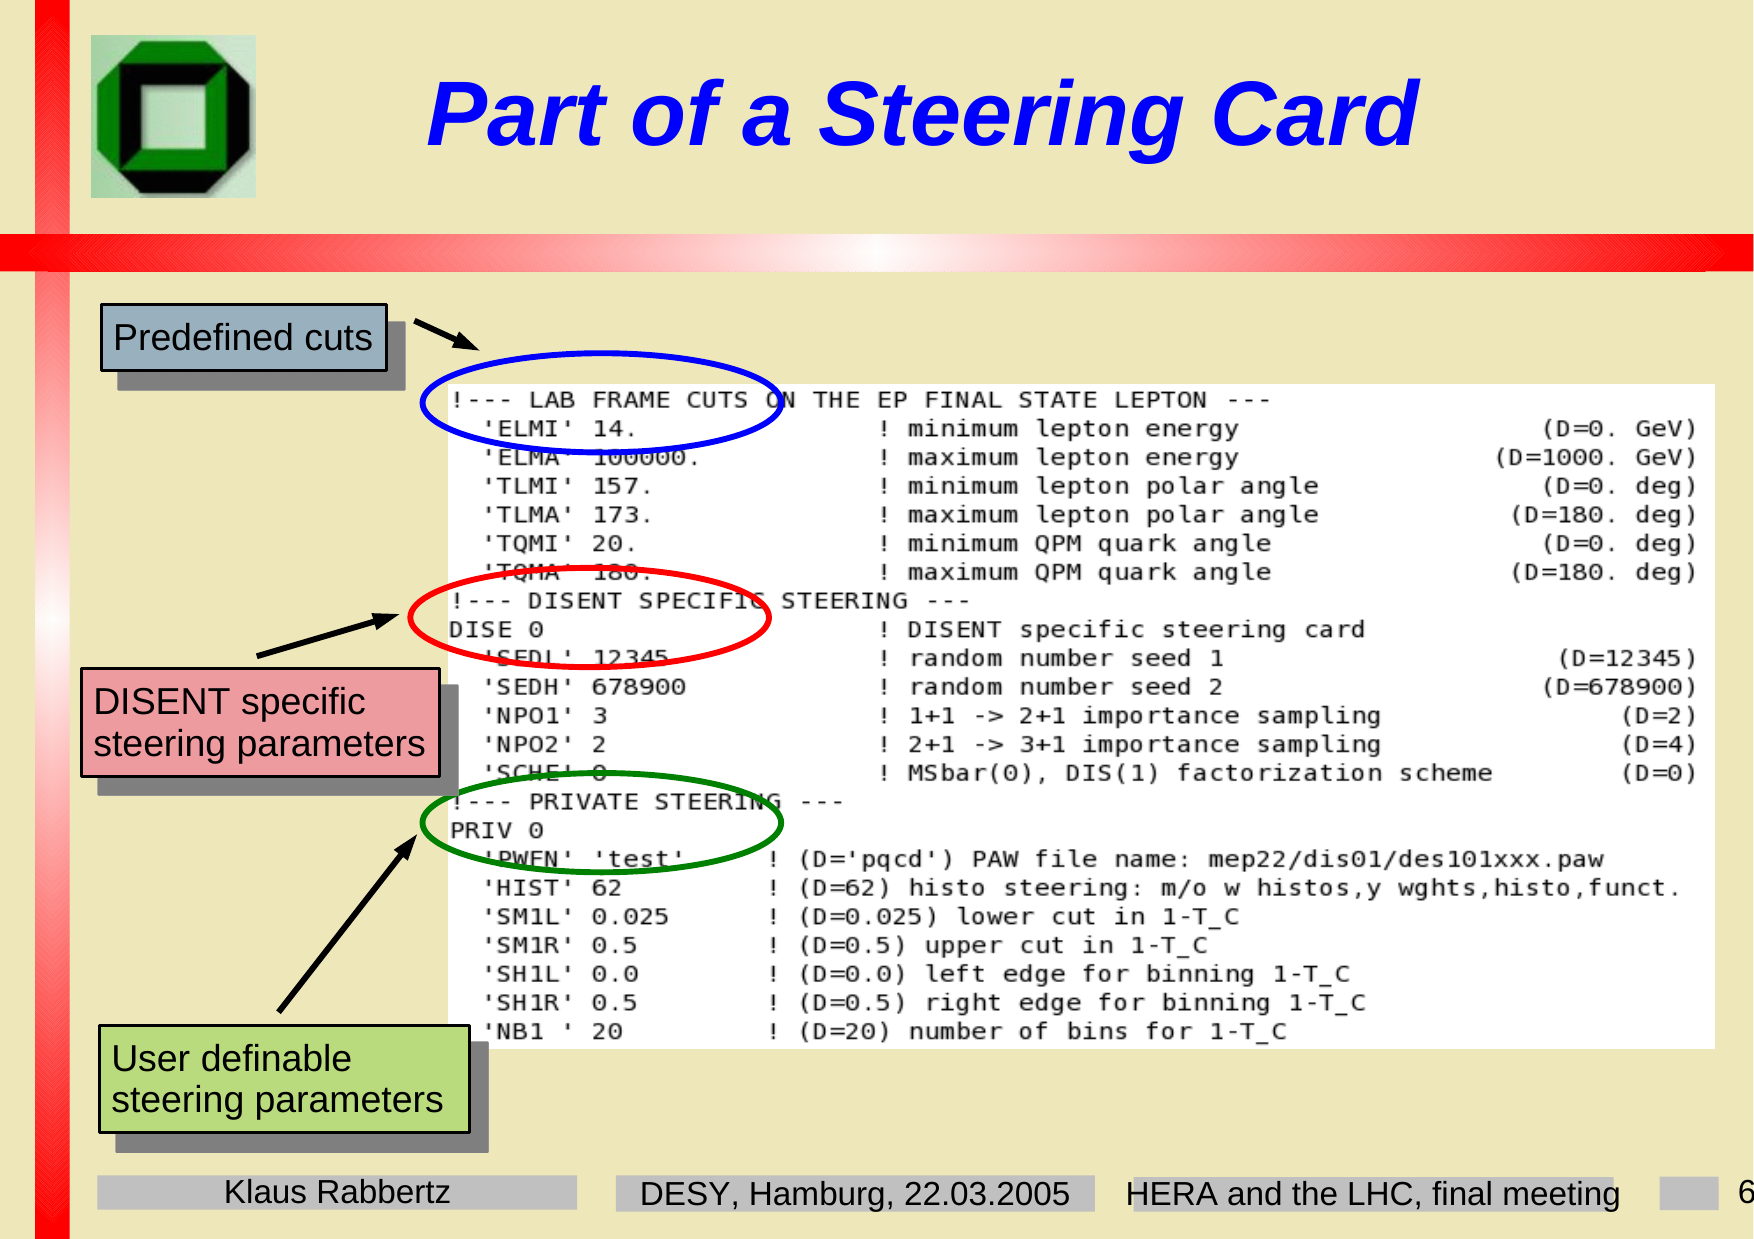

# Part of a Steering Card
Predefined cuts
DISENT specific
steering parameters
User definable
steering parameters